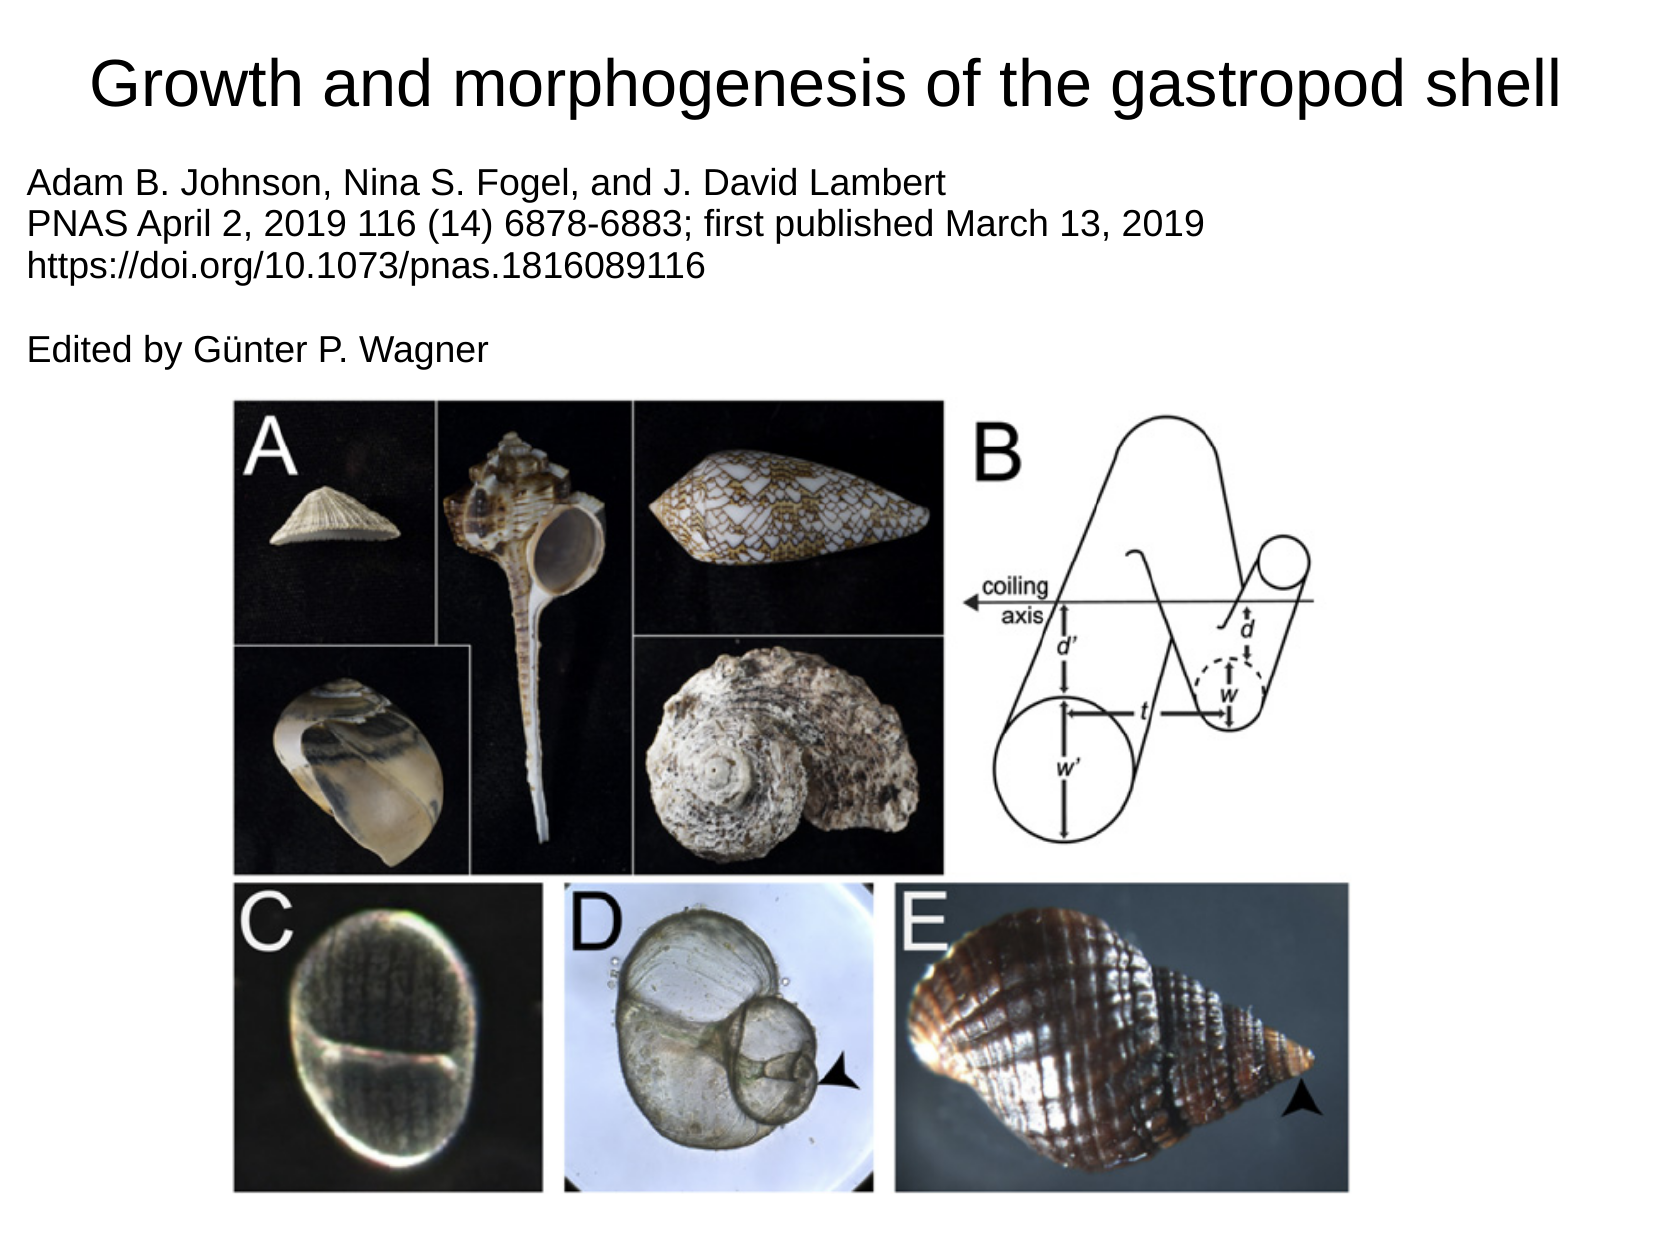

# Growth and morphogenesis of the gastropod shell
Adam B. Johnson, Nina S. Fogel, and J. David Lambert
PNAS April 2, 2019 116 (14) 6878-6883; first published March 13, 2019 https://doi.org/10.1073/pnas.1816089116
Edited by Günter P. Wagner